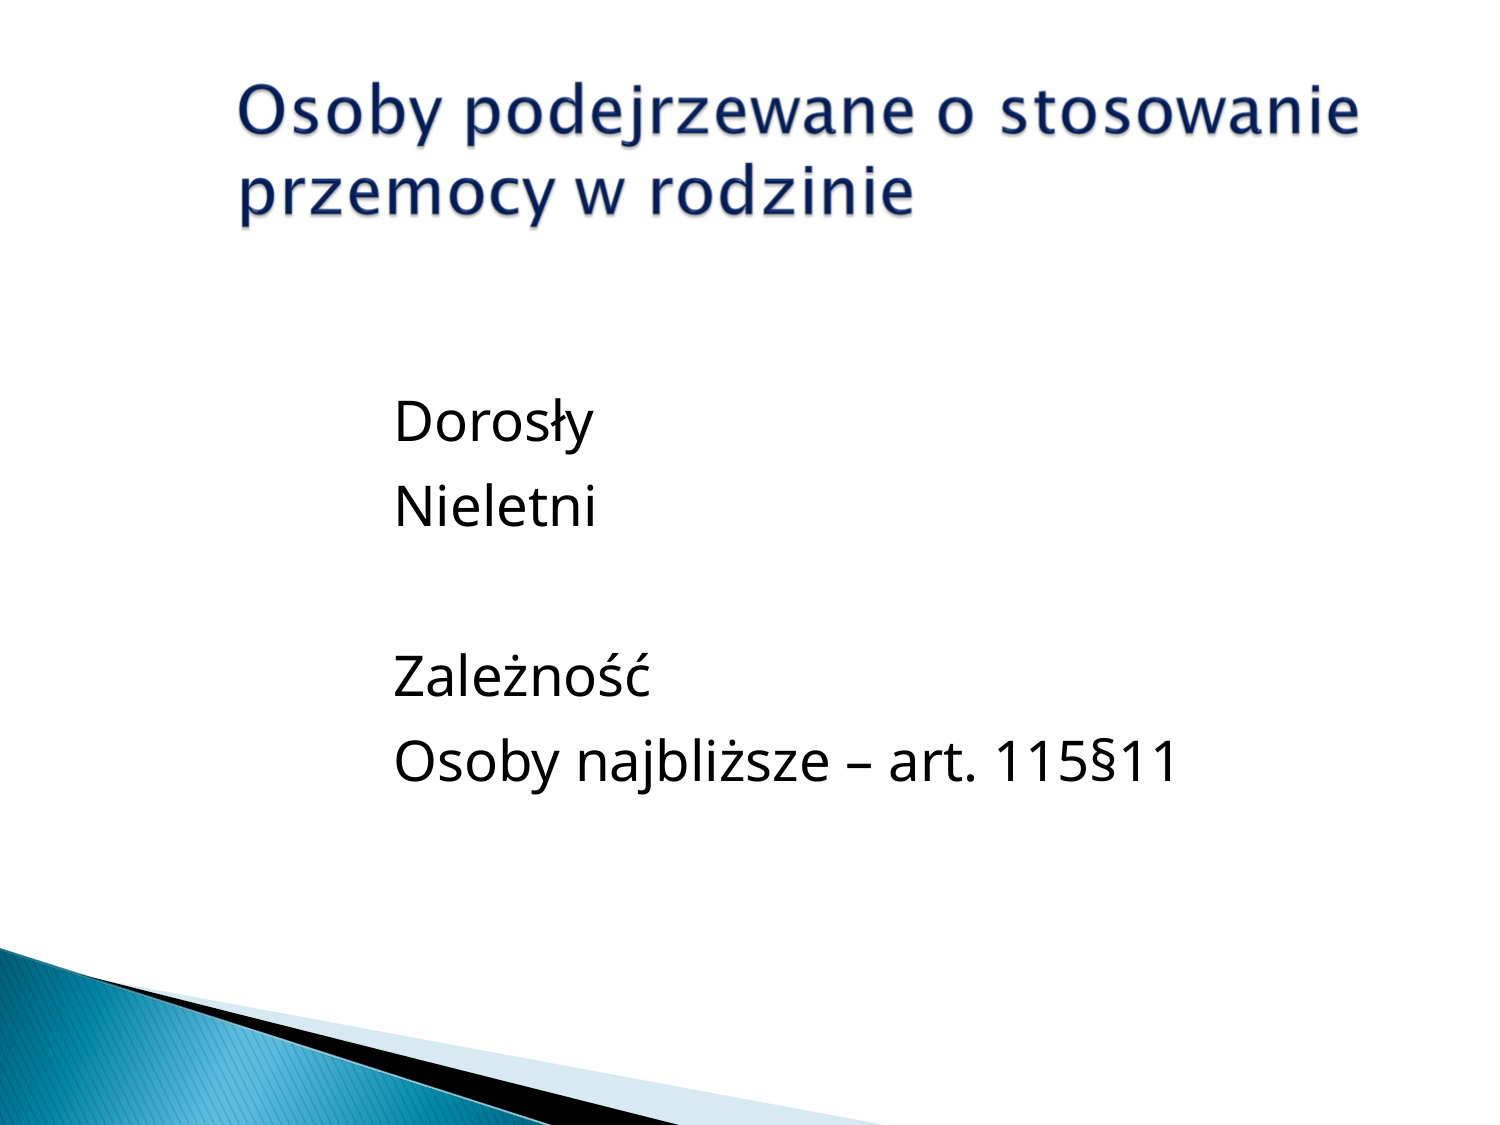

# Dorosły
Nieletni
Zależność
Osoby najbliższe – art. 115§11